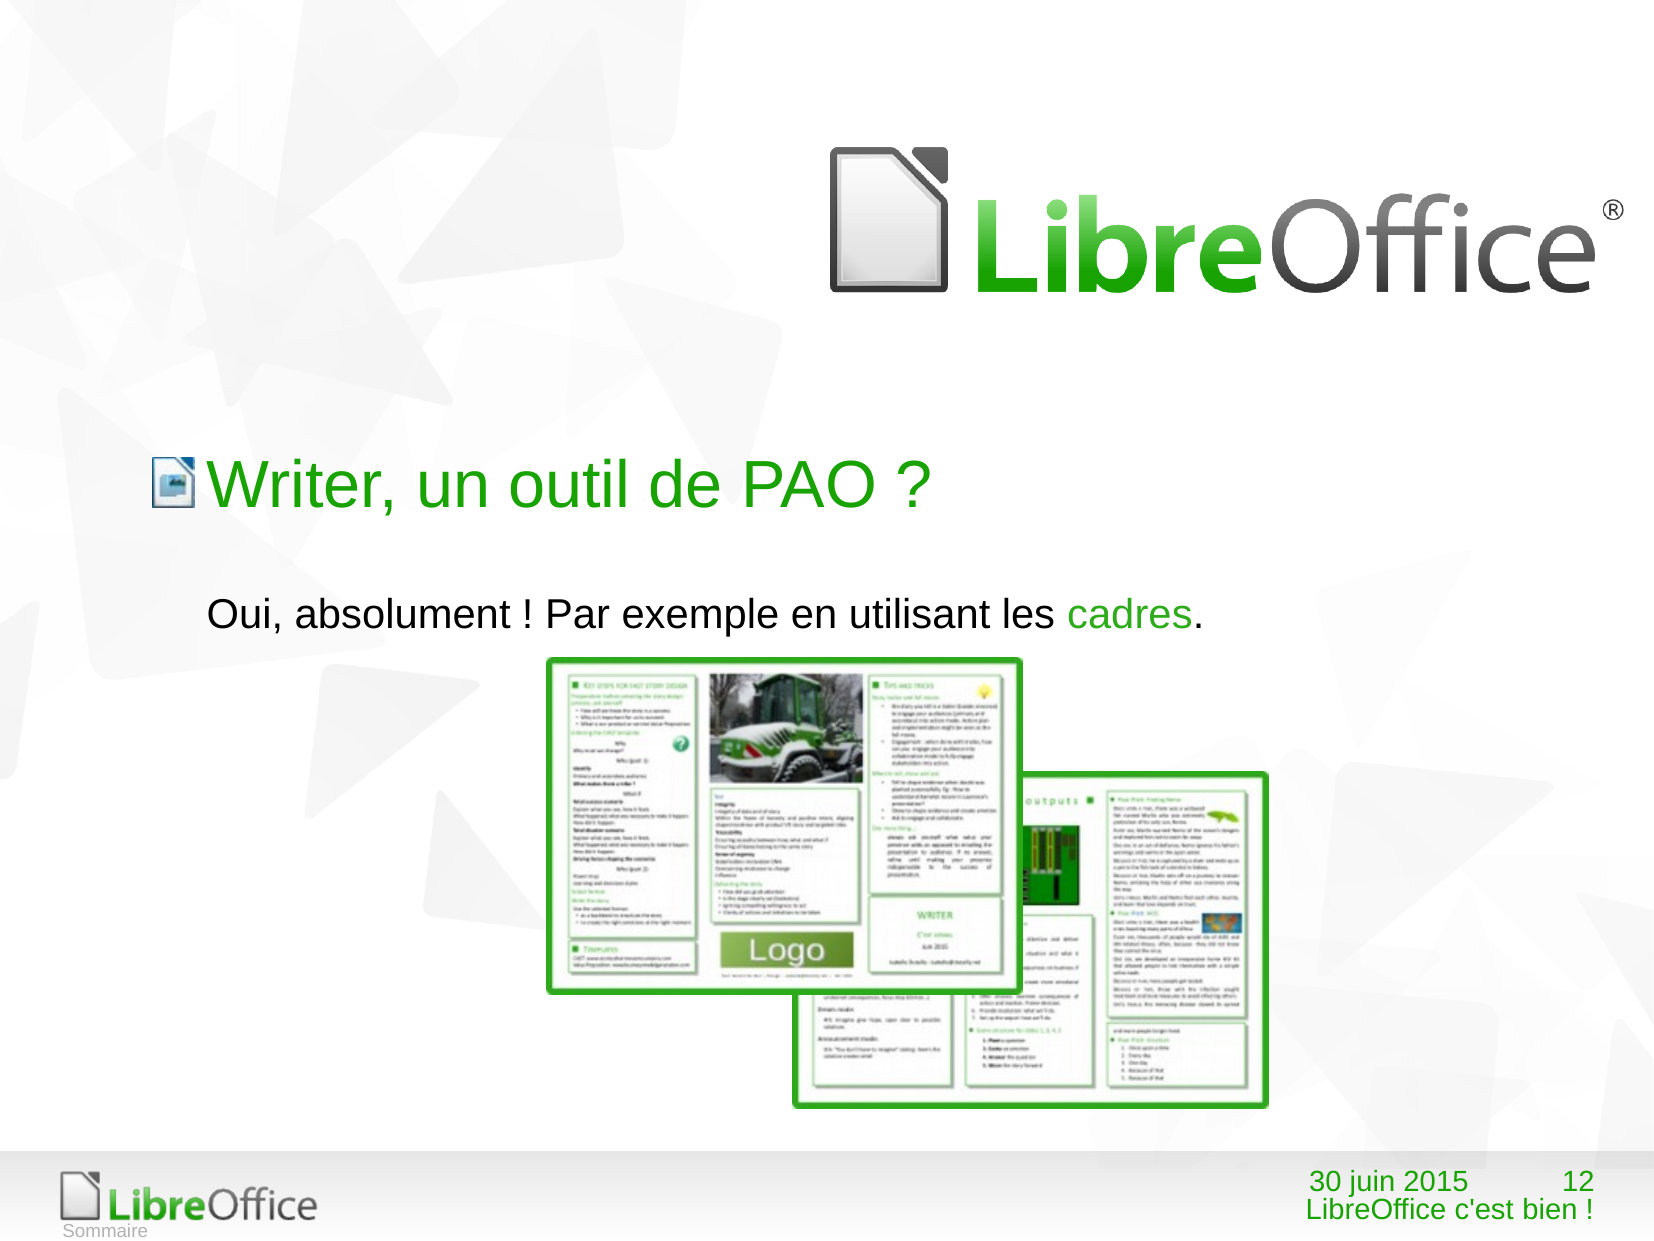

# Writer, un outil de PAO ?
Oui, absolument ! Par exemple en utilisant les cadres.
30 juin 2015
12
LibreOffice c'est bien !